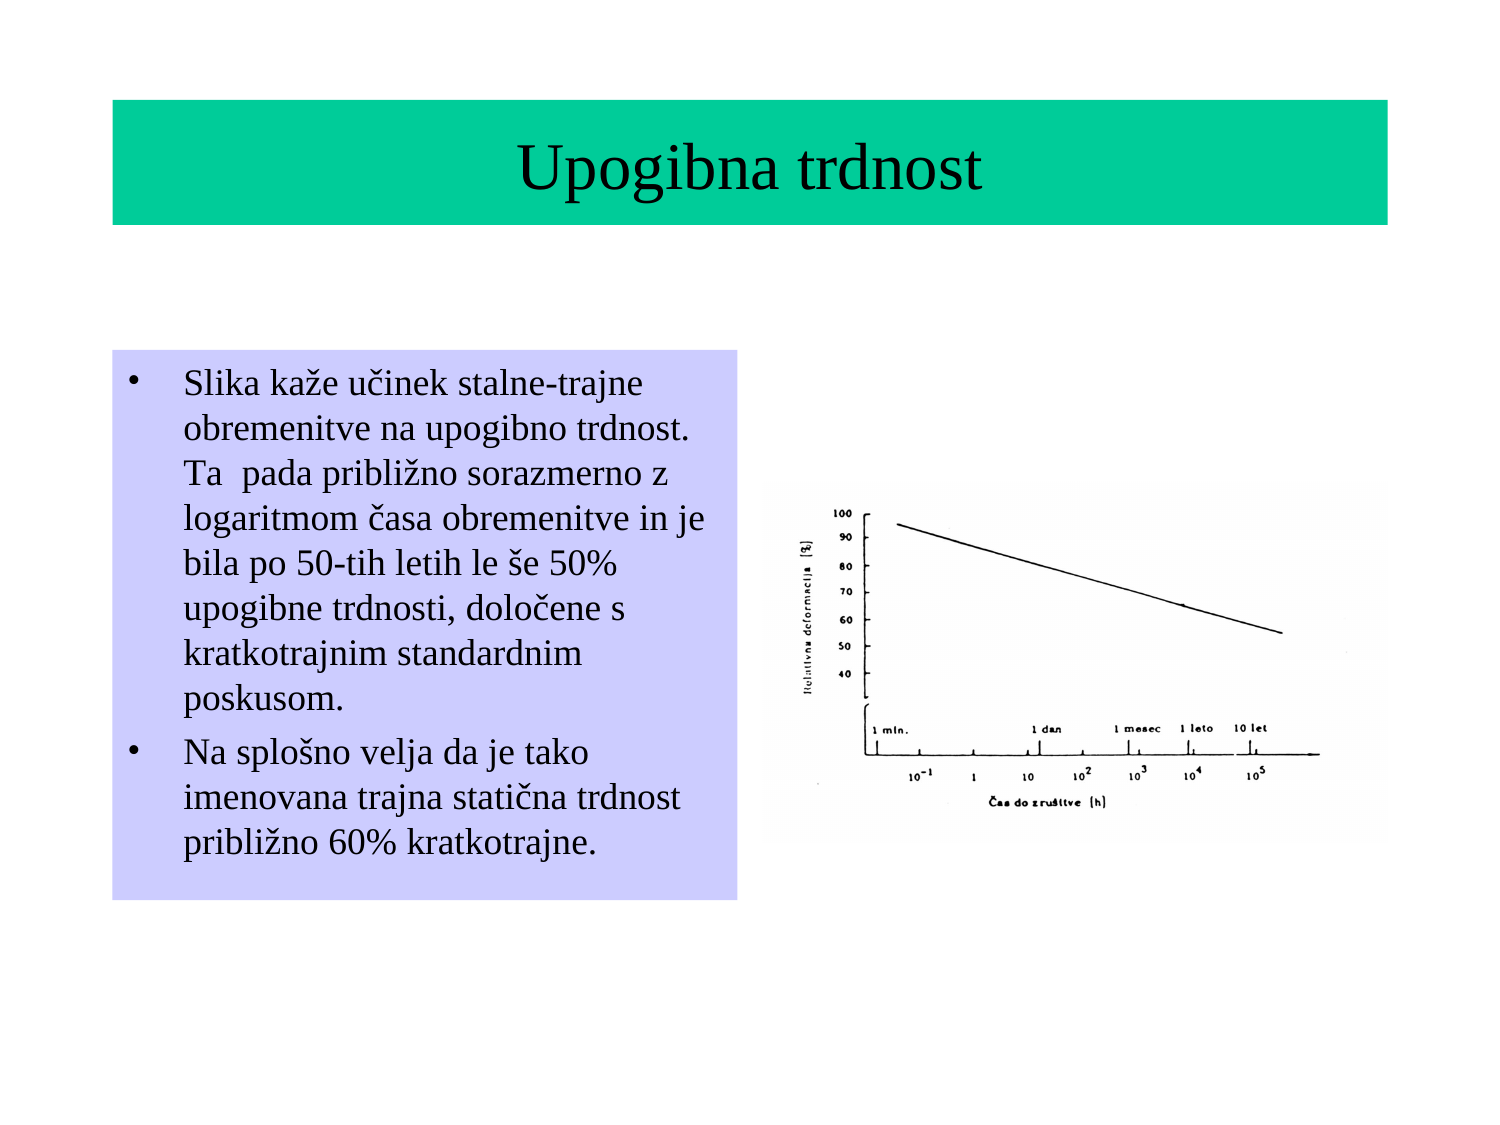

# Upogibna trdnost
Slika kaže učinek stalne-trajne obremenitve na upogibno trdnost. Ta pada približno sorazmerno z logaritmom časa obremenitve in je bila po 50-tih letih le še 50% upogibne trdnosti, določene s kratkotrajnim standardnim poskusom.
Na splošno velja da je tako imenovana trajna statična trdnost približno 60% kratkotrajne.